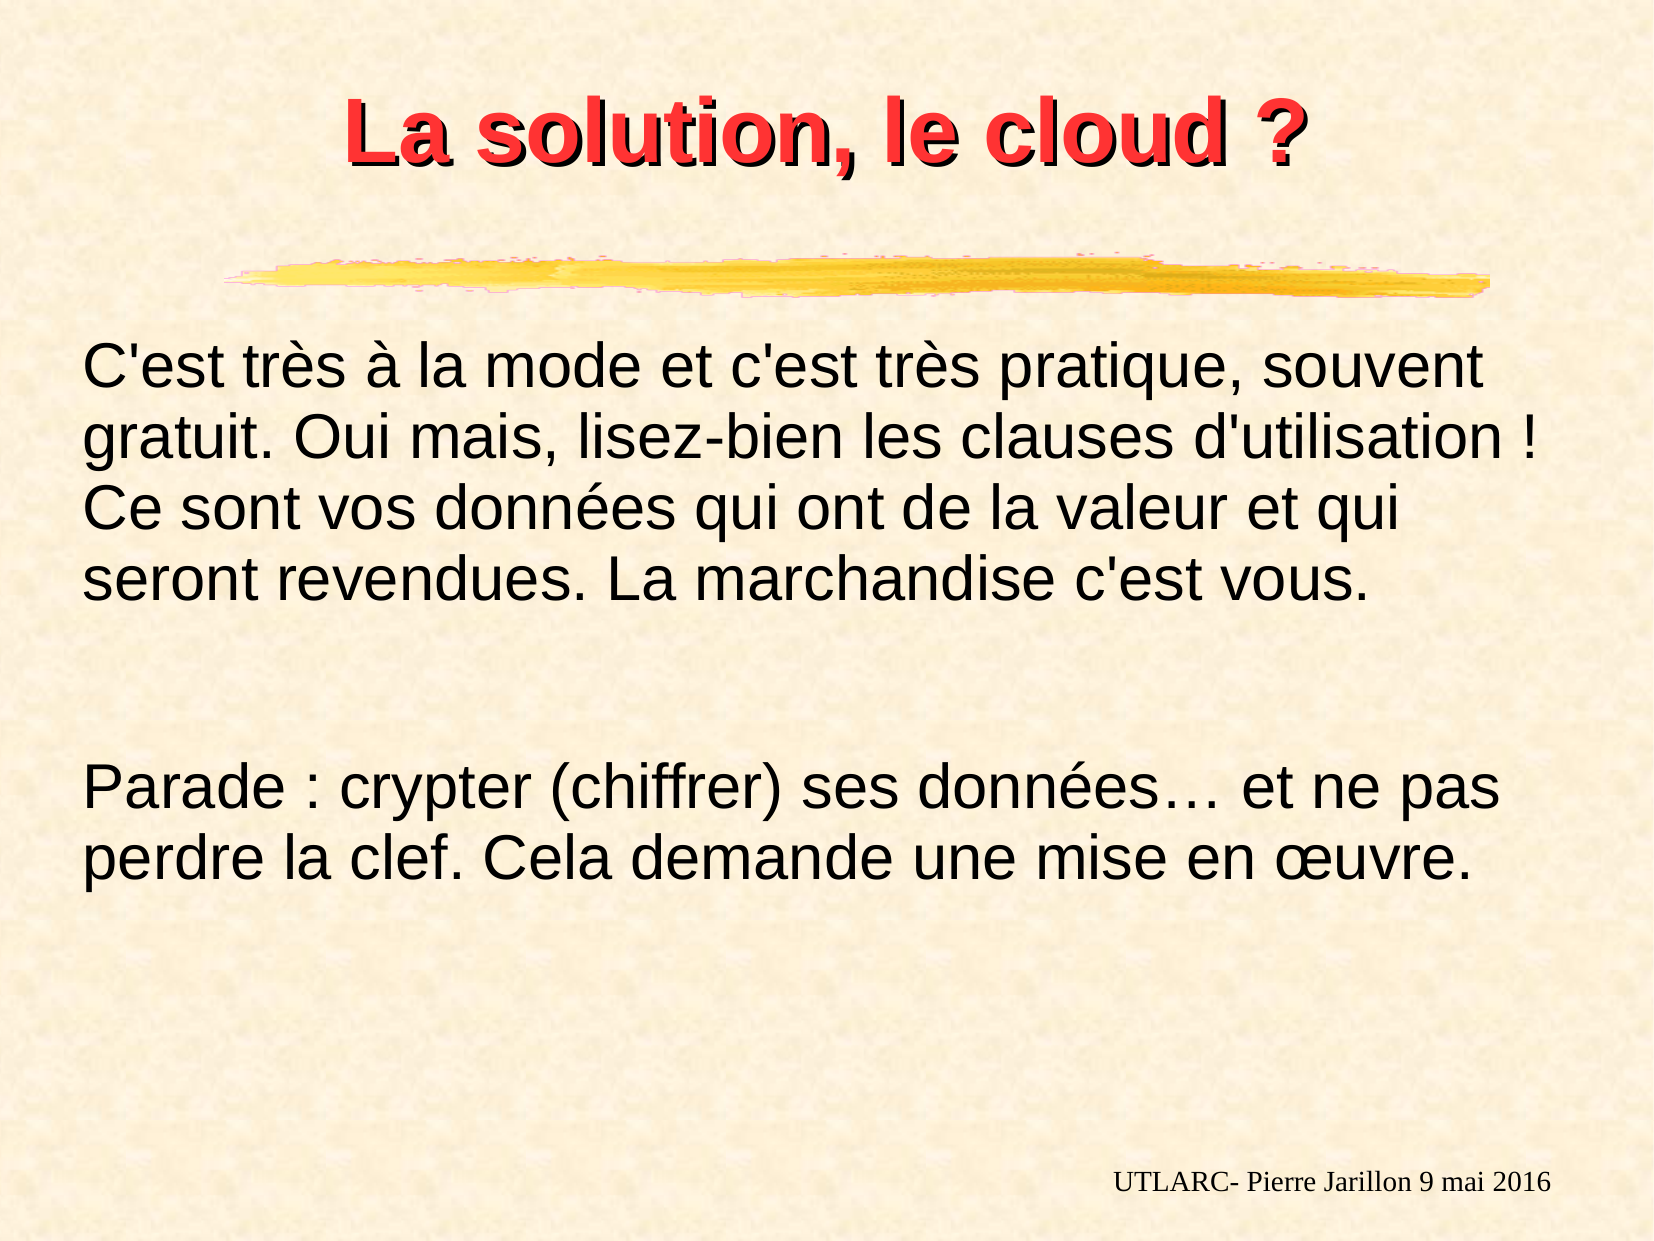

# La solution, le cloud ?
C'est très à la mode et c'est très pratique, souvent gratuit. Oui mais, lisez-bien les clauses d'utilisation ! Ce sont vos données qui ont de la valeur et qui seront revendues. La marchandise c'est vous.
Parade : crypter (chiffrer) ses données… et ne pas perdre la clef. Cela demande une mise en œuvre.
UTLARC- Pierre Jarillon 9 mai 2016